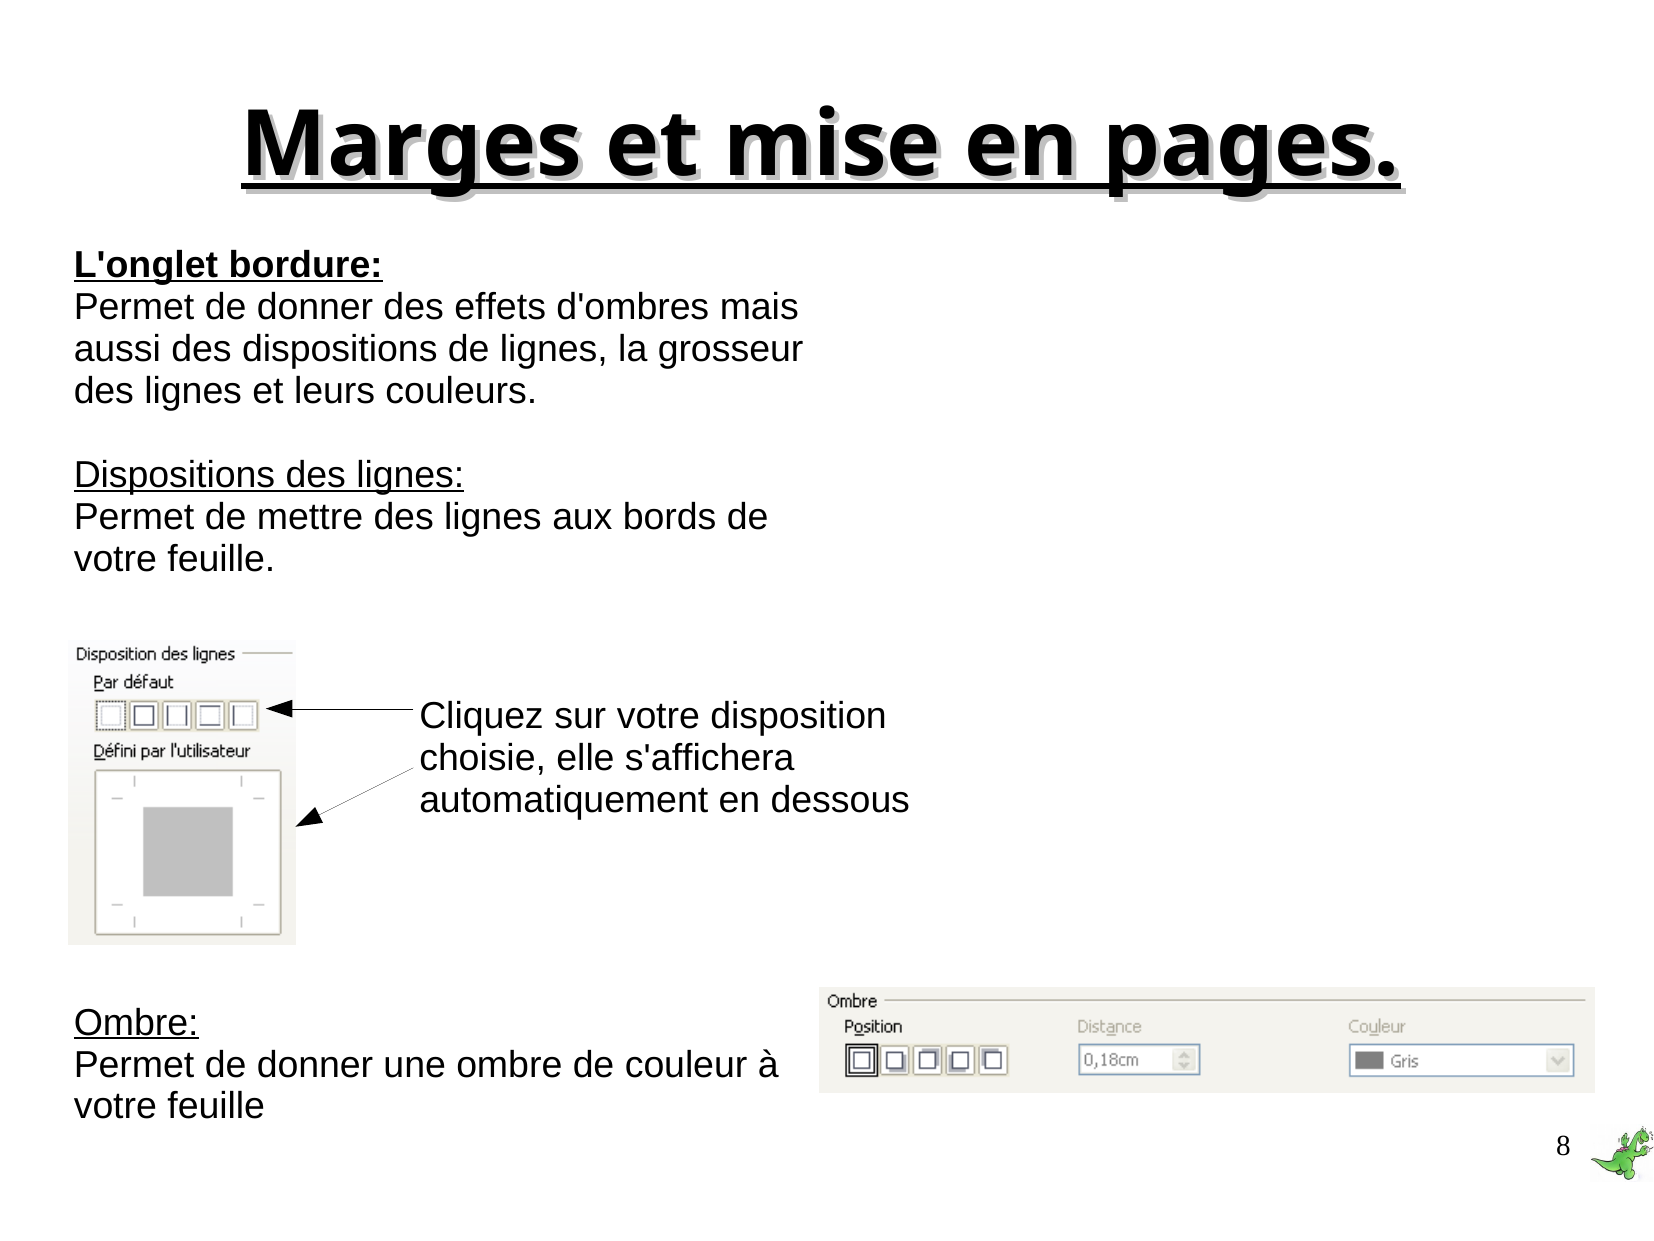

# Marges et mise en pages.
L'onglet bordure:
Permet de donner des effets d'ombres mais aussi des dispositions de lignes, la grosseur des lignes et leurs couleurs.
Dispositions des lignes:
Permet de mettre des lignes aux bords de votre feuille.
Cliquez sur votre disposition choisie, elle s'affichera automatiquement en dessous
Ombre:
Permet de donner une ombre de couleur à votre feuille
8